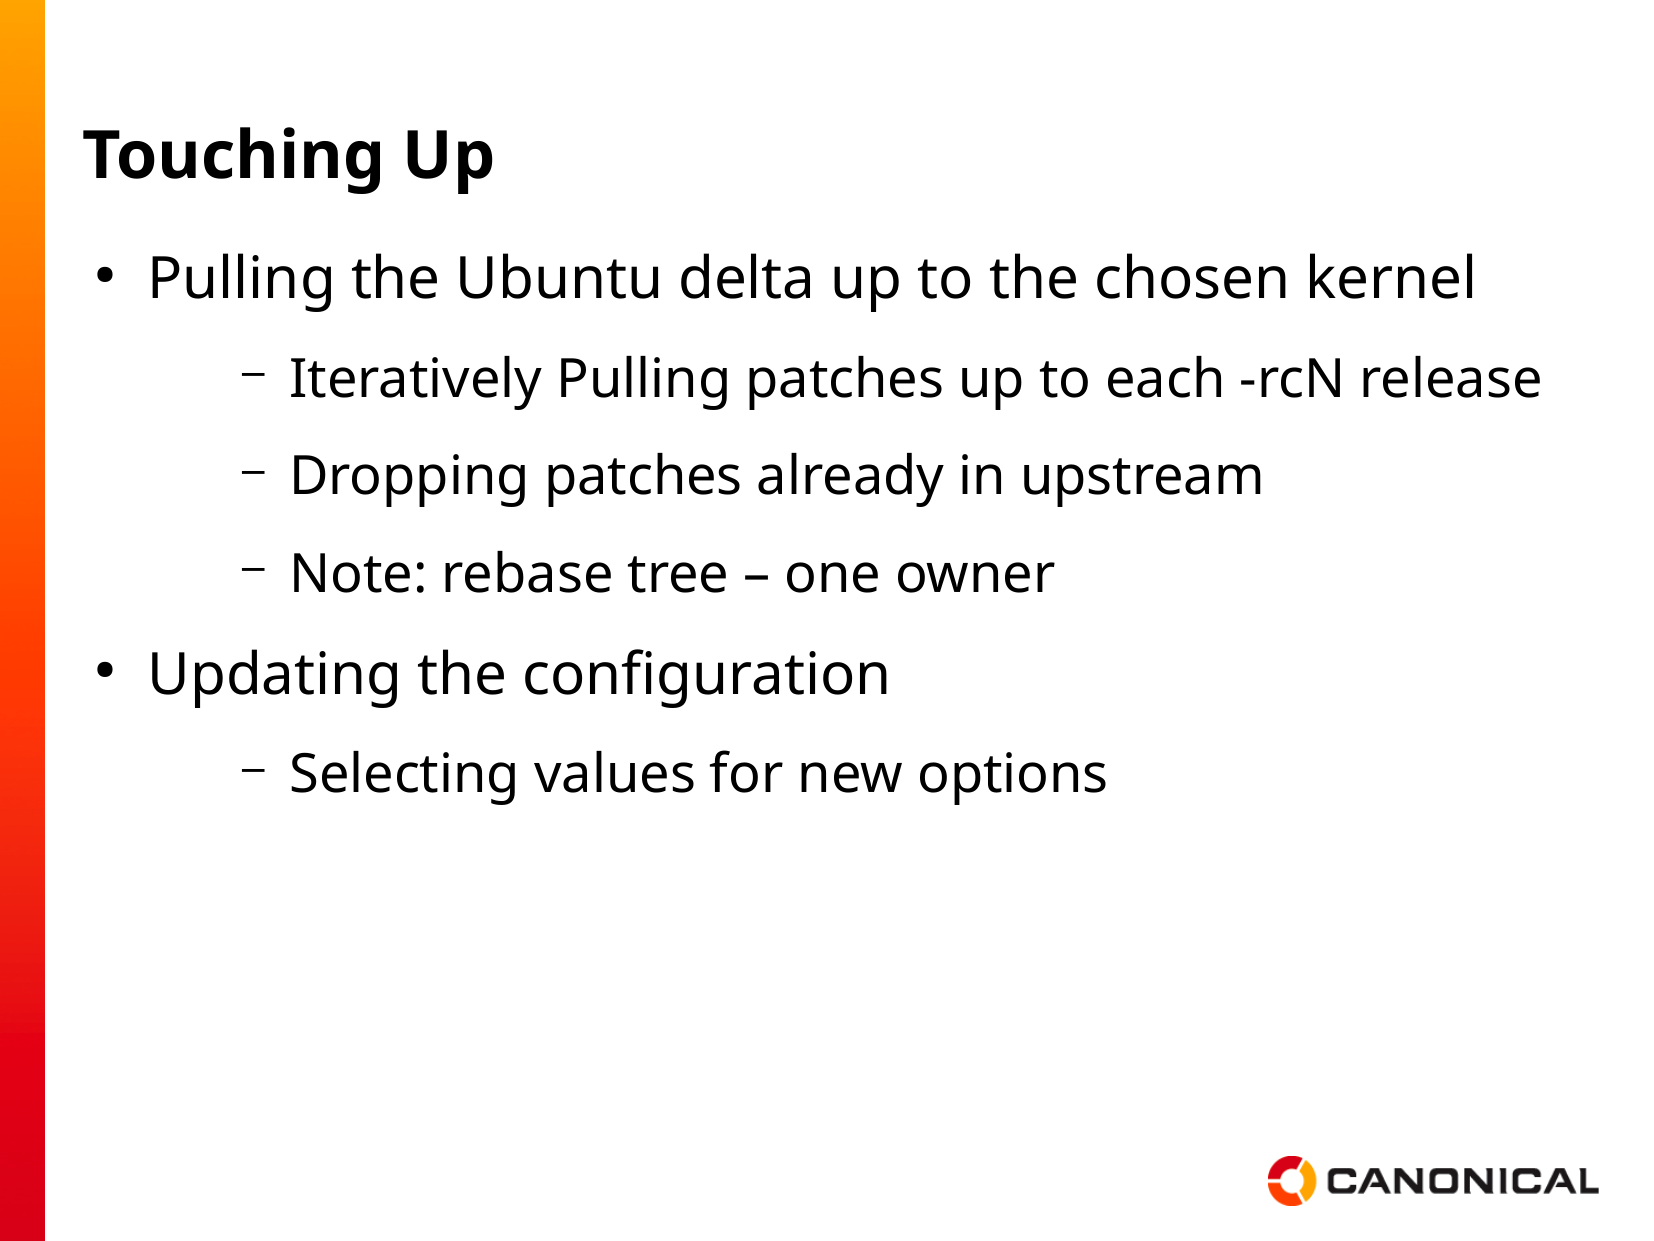

# Touching Up
Pulling the Ubuntu delta up to the chosen kernel
Iteratively Pulling patches up to each -rcN release
Dropping patches already in upstream
Note: rebase tree – one owner
Updating the configuration
Selecting values for new options